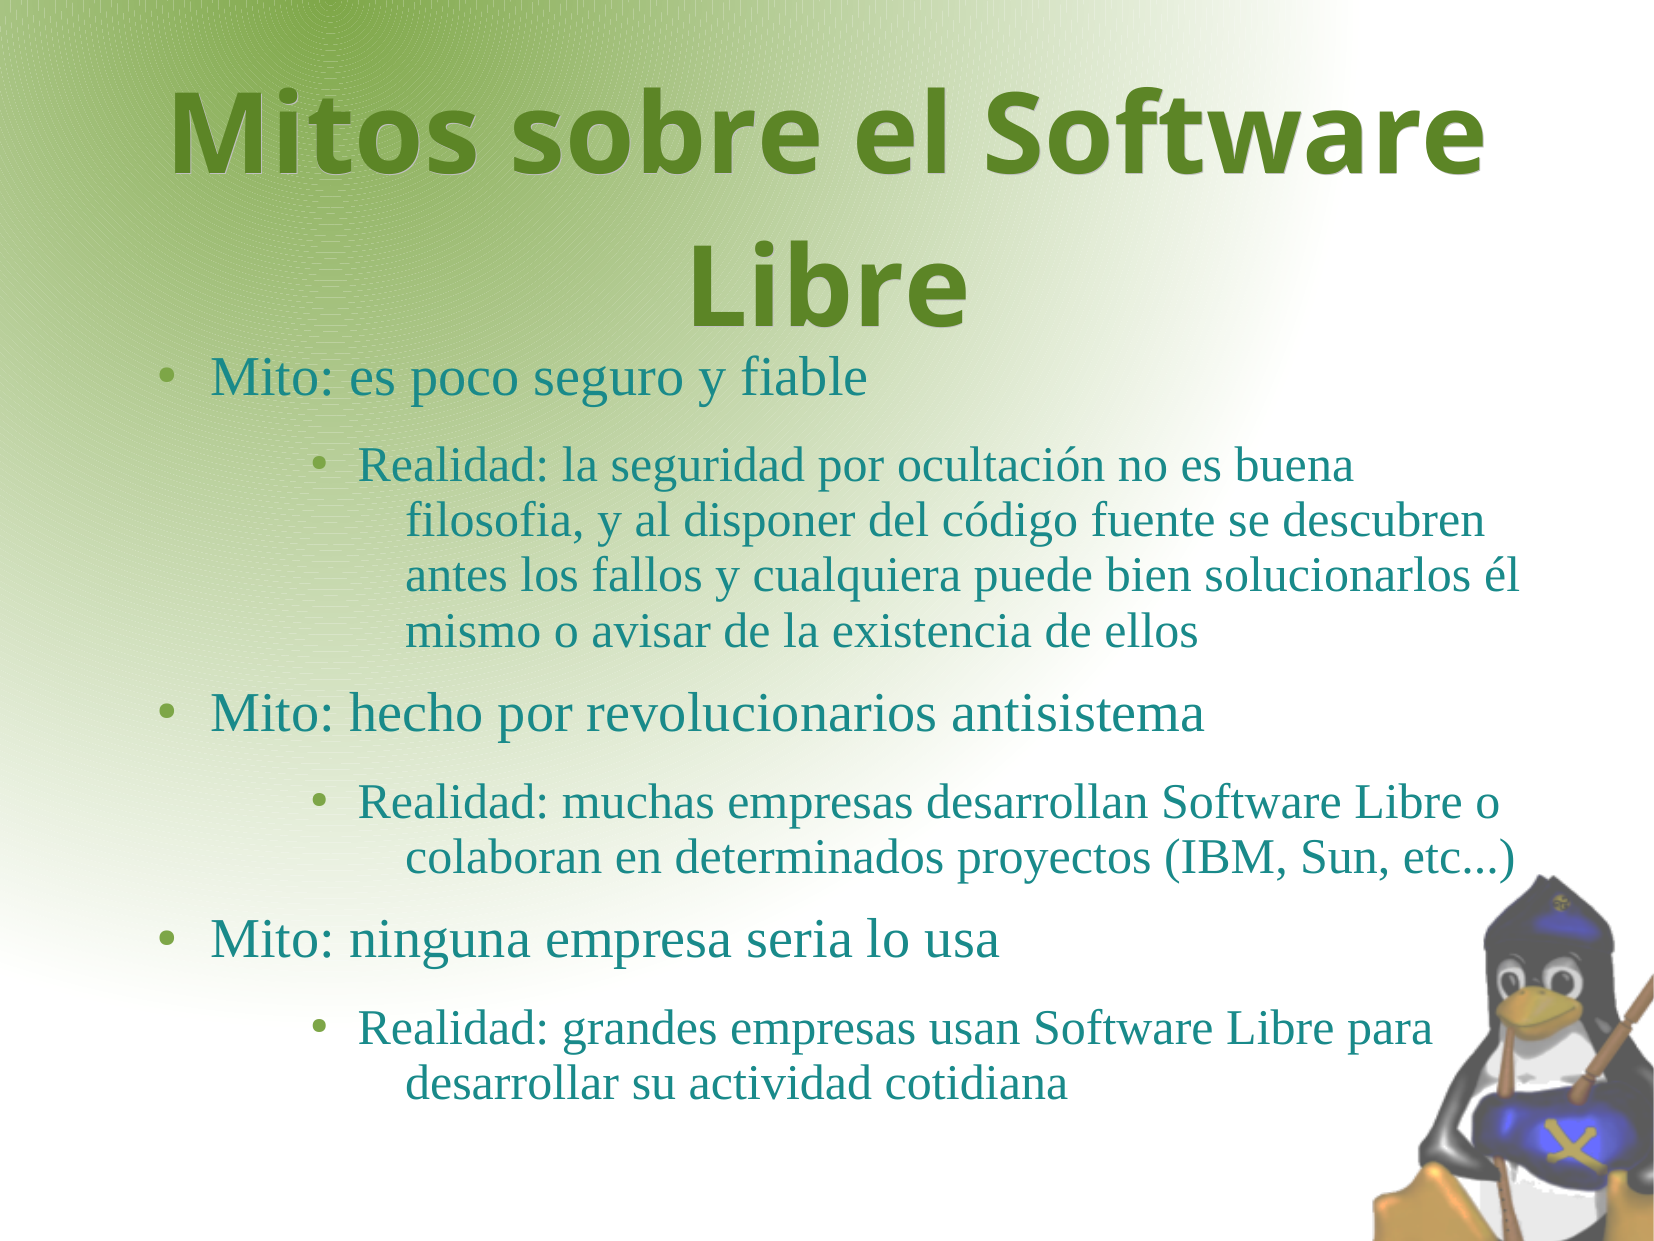

# Mitos sobre el Software Libre
Mito: es poco seguro y fiable
Realidad: la seguridad por ocultación no es buena filosofia, y al disponer del código fuente se descubren antes los fallos y cualquiera puede bien solucionarlos él mismo o avisar de la existencia de ellos
Mito: hecho por revolucionarios antisistema
Realidad: muchas empresas desarrollan Software Libre o colaboran en determinados proyectos (IBM, Sun, etc...)
Mito: ninguna empresa seria lo usa
Realidad: grandes empresas usan Software Libre para desarrollar su actividad cotidiana